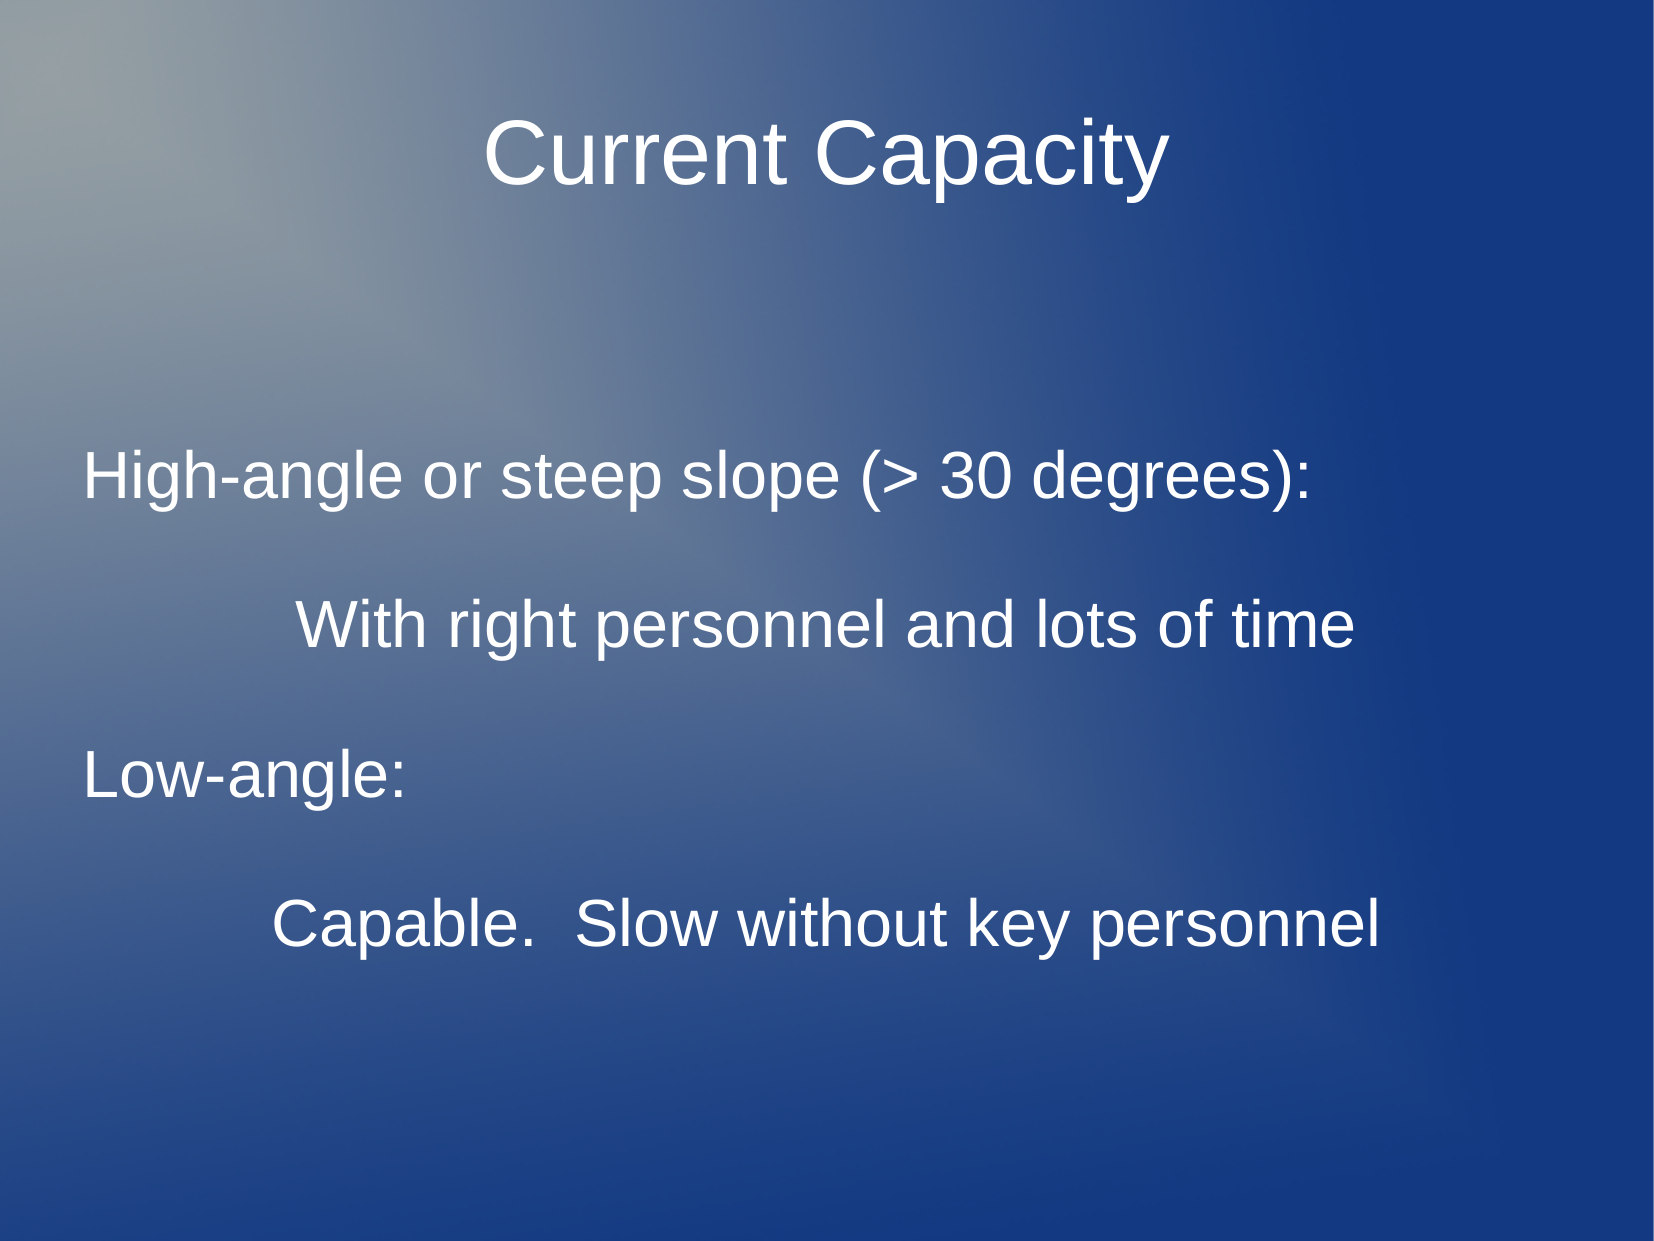

# Current Capacity
High-angle or steep slope (> 30 degrees):
With right personnel and lots of time
Low-angle:
Capable. Slow without key personnel